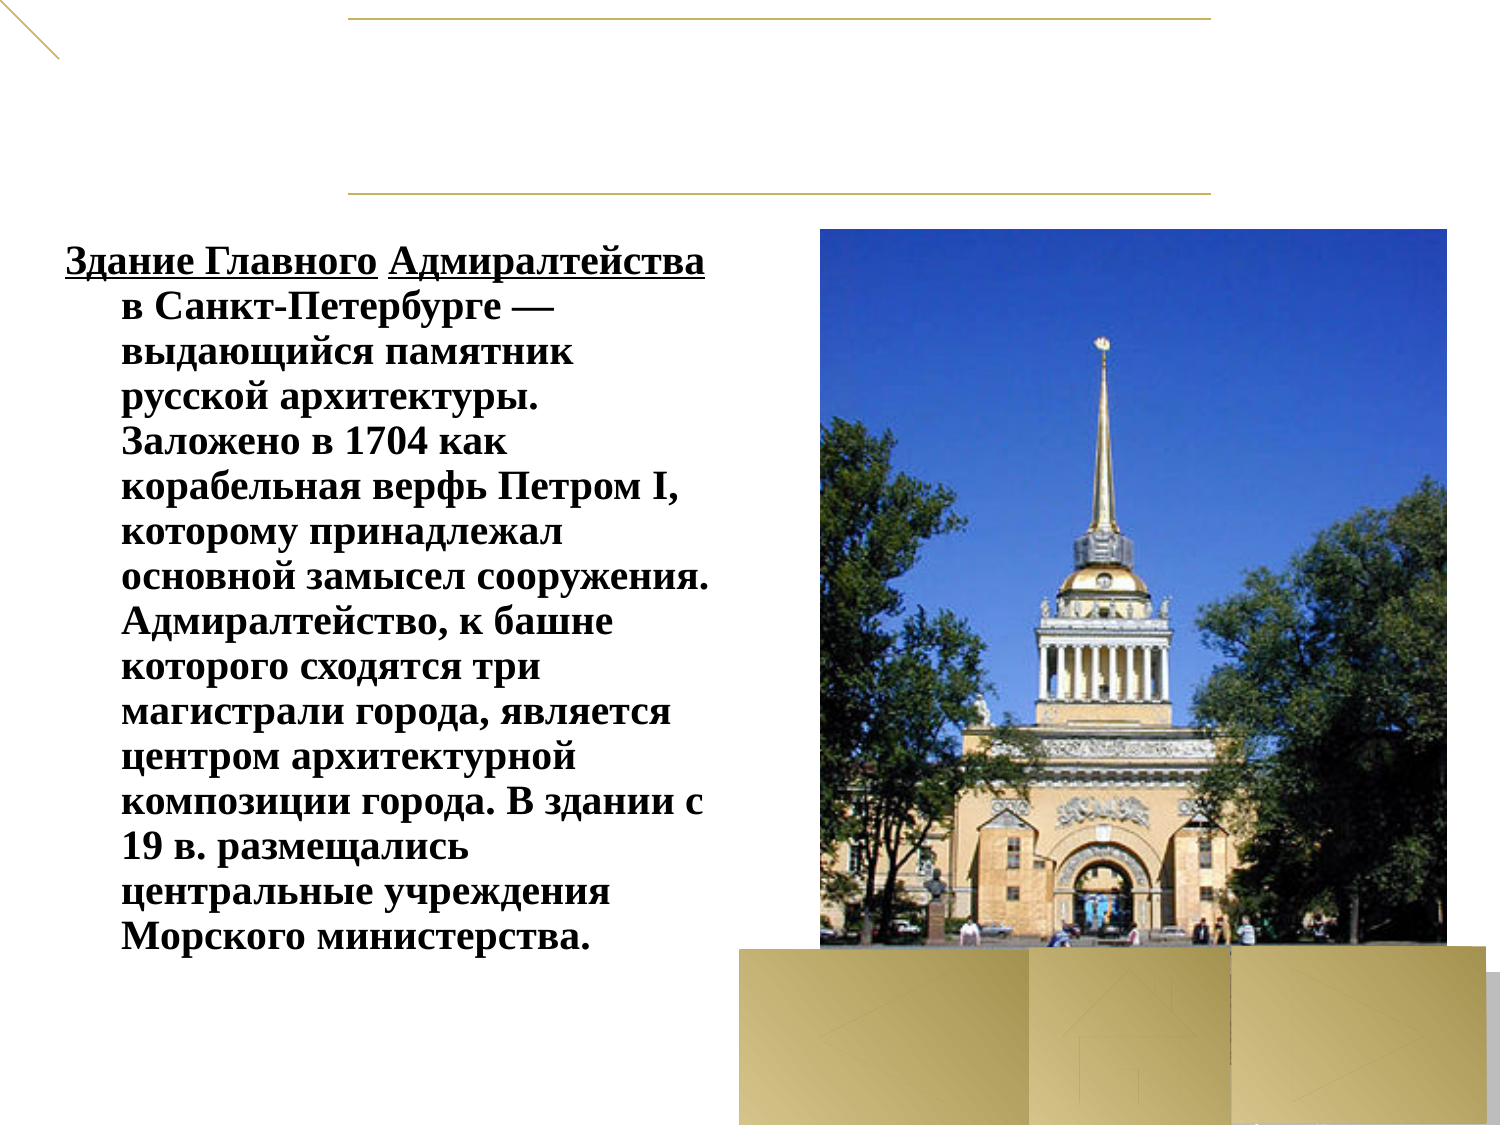

#
Здание Главного Адмиралтейства в Санкт-Петербурге — выдающийся памятник русской архитектуры. Заложено в 1704 как корабельная верфь Петром I, которому принадлежал основной замысел сооружения. Адмиралтейство, к башне которого сходятся три магистрали города, является центром архитектурной композиции города. В здании с 19 в. размещались центральные учреждения Морского министерства.